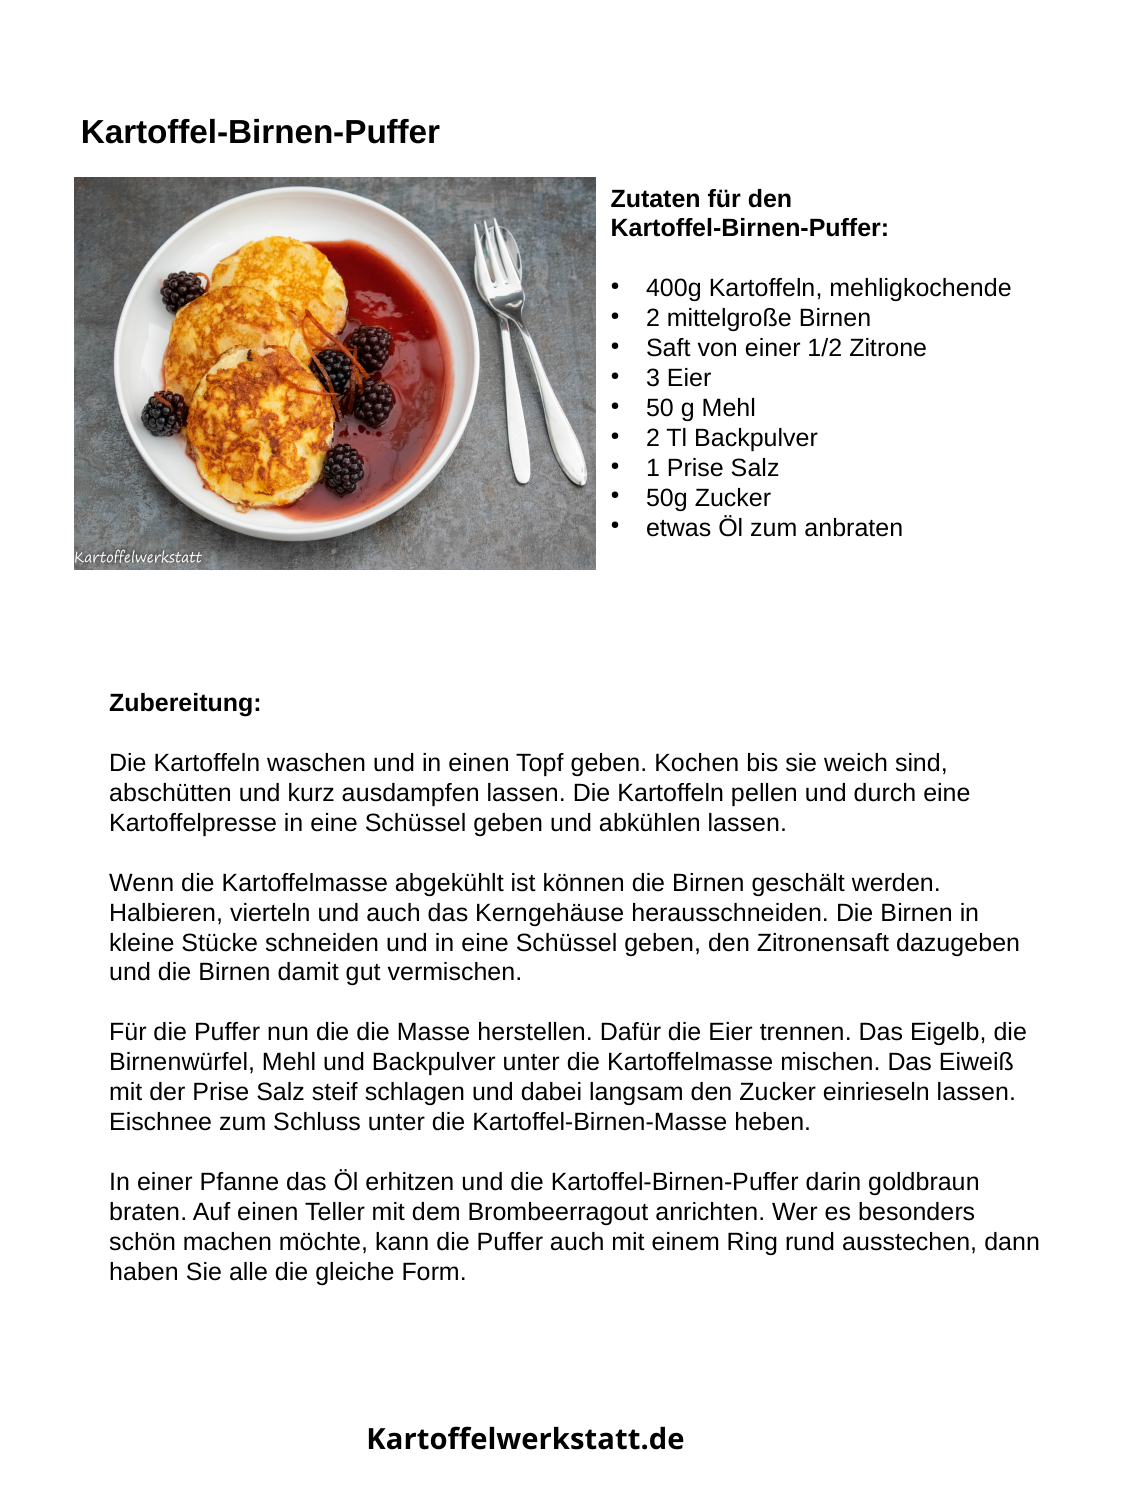

Kartoffel-Birnen-Puffer
Zutaten für den
Kartoffel-Birnen-Puffer:
400g Kartoffeln, mehligkochende
2 mittelgroße Birnen
Saft von einer 1/2 Zitrone
3 Eier
50 g Mehl
2 Tl Backpulver
1 Prise Salz
50g Zucker
etwas Öl zum anbraten
Zubereitung:
Die Kartoffeln waschen und in einen Topf geben. Kochen bis sie weich sind, abschütten und kurz ausdampfen lassen. Die Kartoffeln pellen und durch eine Kartoffelpresse in eine Schüssel geben und abkühlen lassen.
Wenn die Kartoffelmasse abgekühlt ist können die Birnen geschält werden. Halbieren, vierteln und auch das Kerngehäuse herausschneiden. Die Birnen in kleine Stücke schneiden und in eine Schüssel geben, den Zitronensaft dazugeben und die Birnen damit gut vermischen.
Für die Puffer nun die die Masse herstellen. Dafür die Eier trennen. Das Eigelb, die Birnenwürfel, Mehl und Backpulver unter die Kartoffelmasse mischen. Das Eiweiß mit der Prise Salz steif schlagen und dabei langsam den Zucker einrieseln lassen. Eischnee zum Schluss unter die Kartoffel-Birnen-Masse heben.
In einer Pfanne das Öl erhitzen und die Kartoffel-Birnen-Puffer darin goldbraun braten. Auf einen Teller mit dem Brombeerragout anrichten. Wer es besonders schön machen möchte, kann die Puffer auch mit einem Ring rund ausstechen, dann haben Sie alle die gleiche Form.
Kartoffelwerkstatt.de